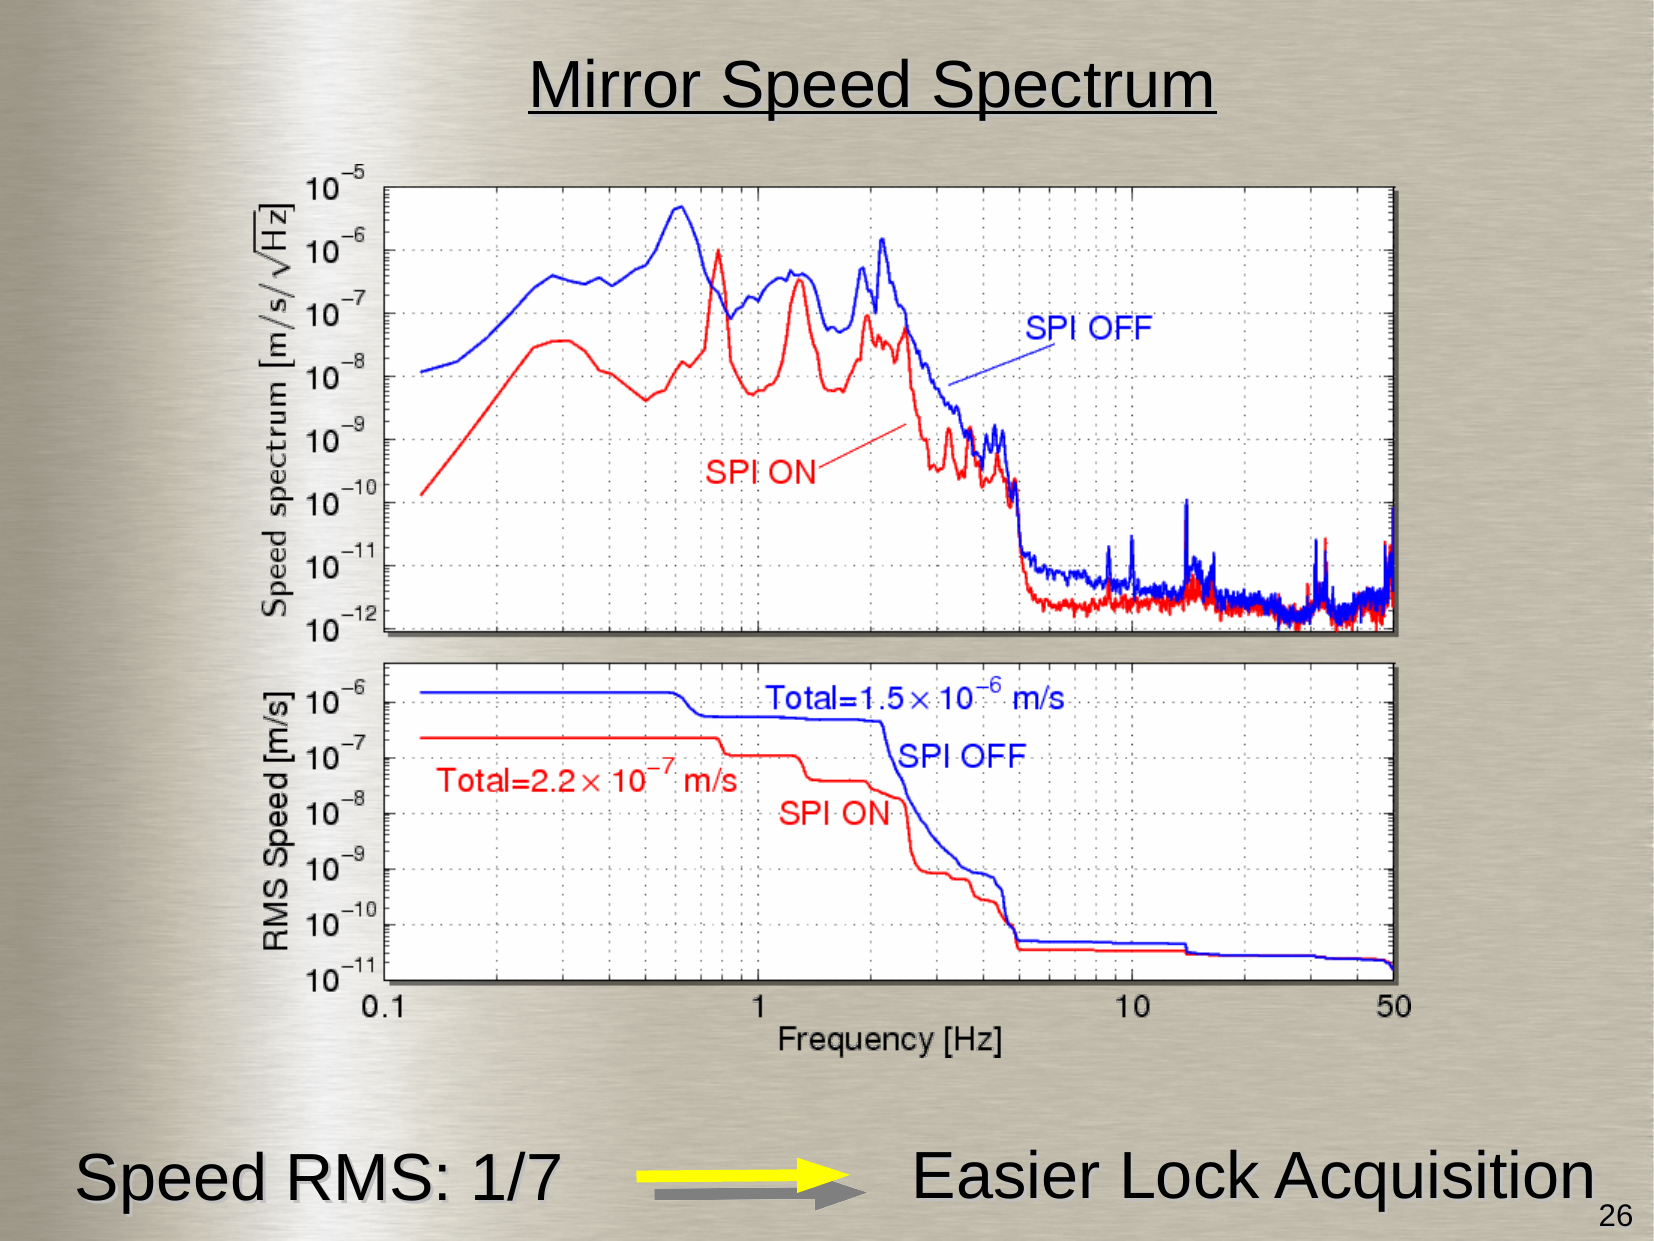

Mirror Speed Spectrum
Easier Lock Acquisition
Speed RMS: 1/7